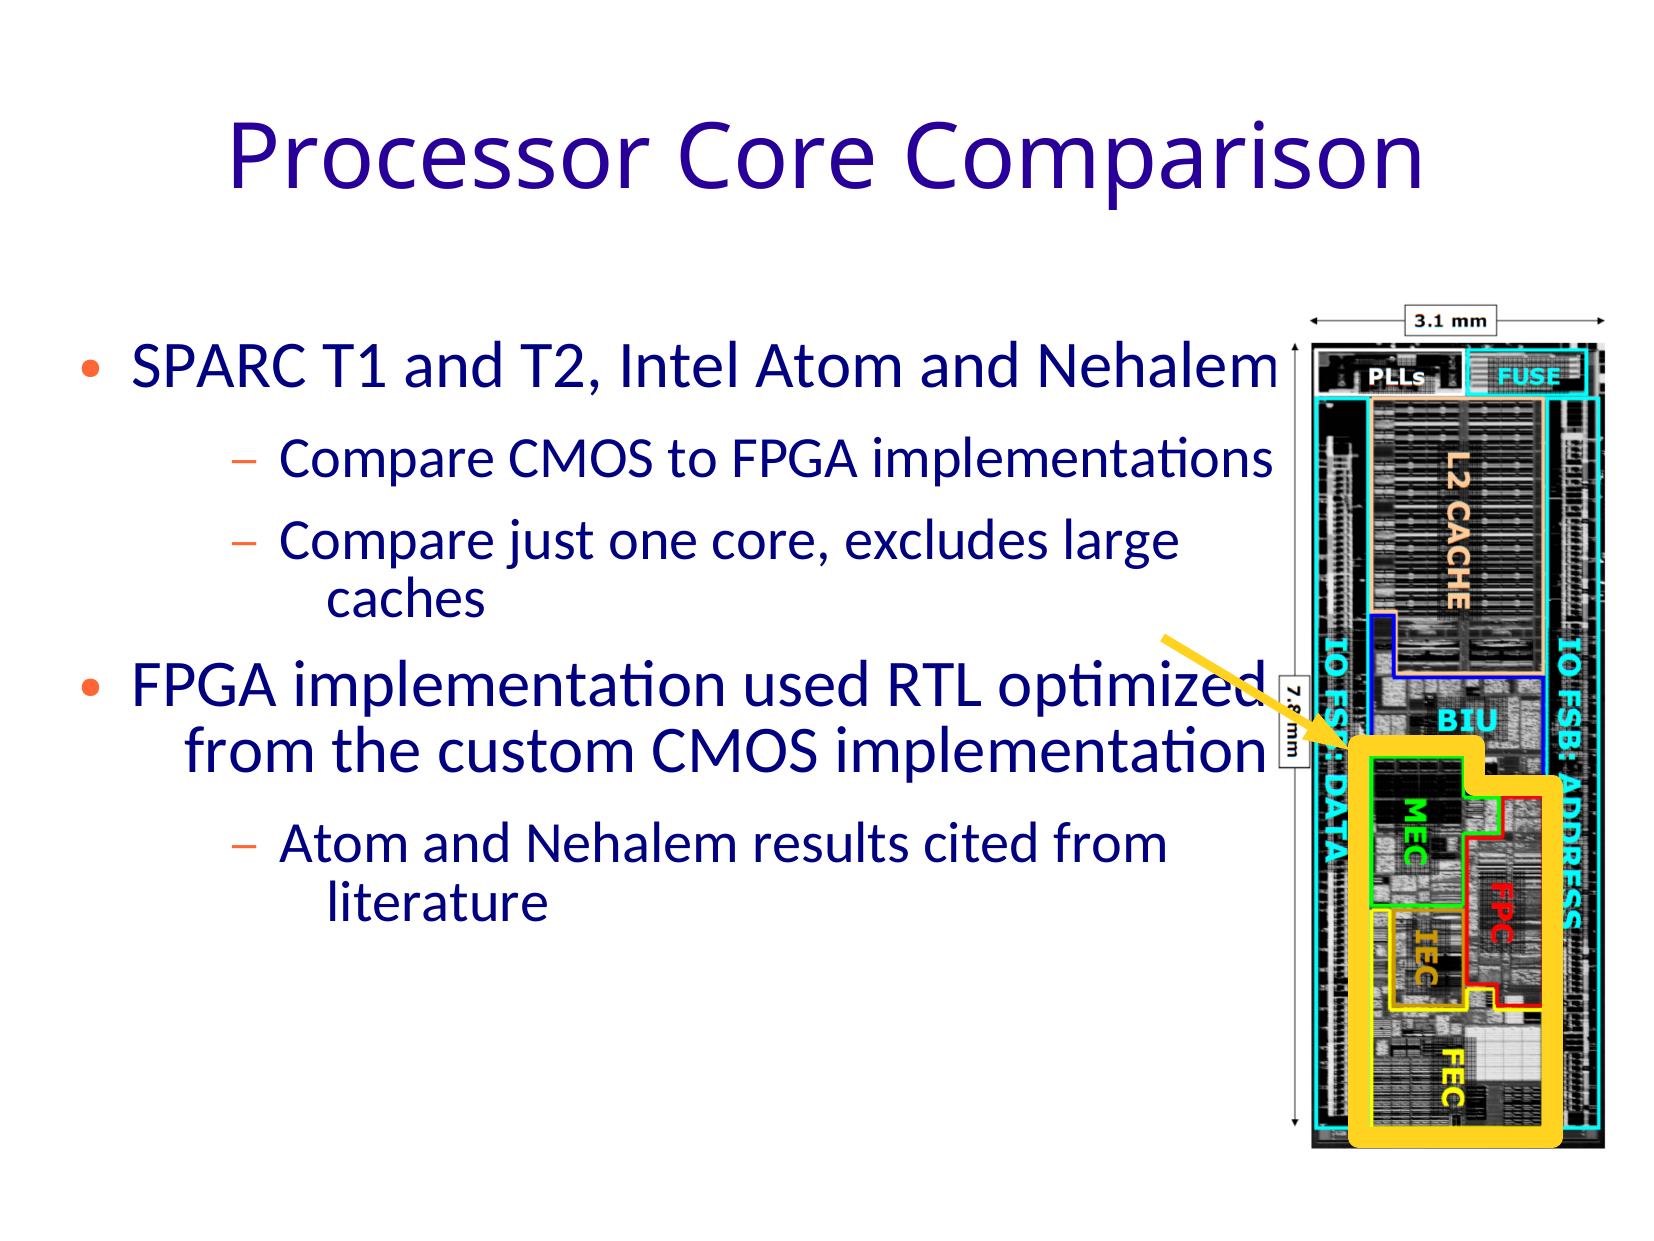

# Processor Core Comparison
SPARC T1 and T2, Intel Atom and Nehalem
Compare CMOS to FPGA implementations
Compare just one core, excludes large caches
FPGA implementation used RTL optimized from the custom CMOS implementation
Atom and Nehalem results cited from literature
8